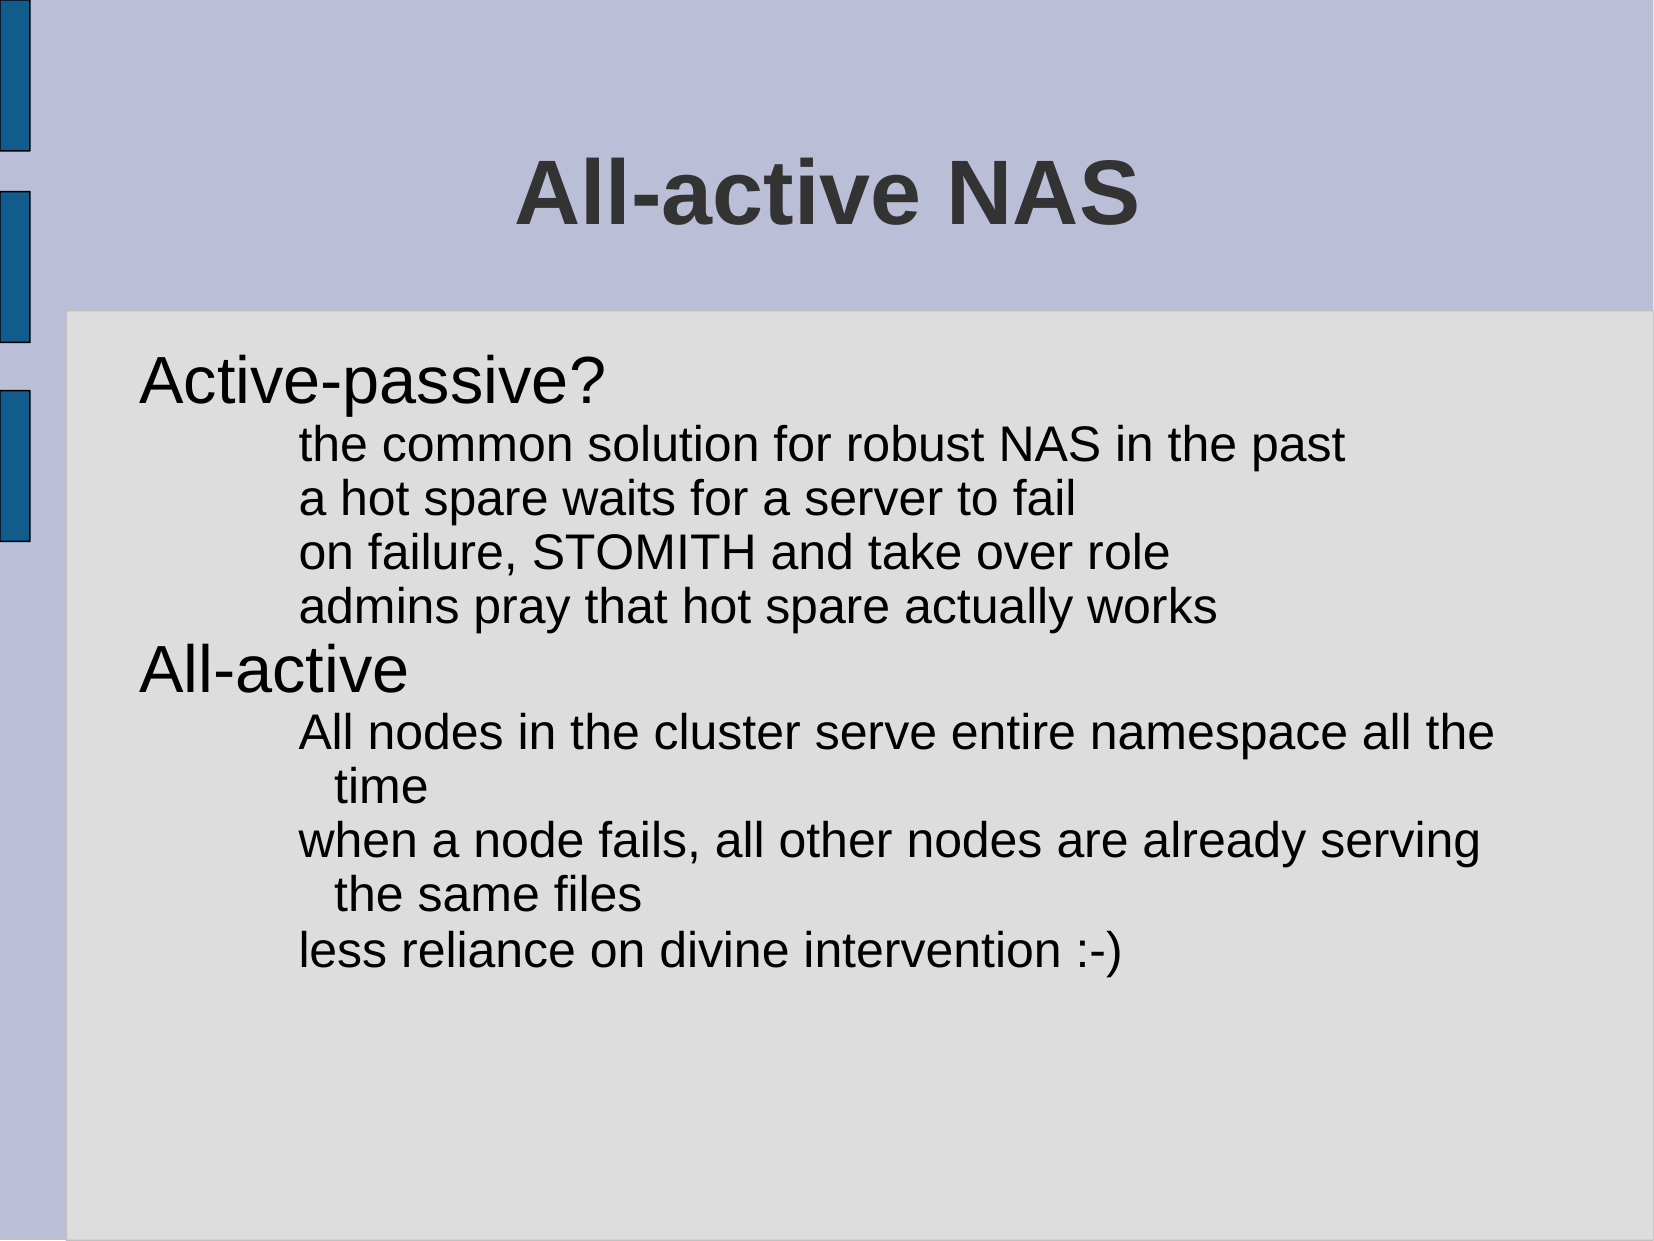

# All-active NAS
Active-passive?
the common solution for robust NAS in the past
a hot spare waits for a server to fail
on failure, STOMITH and take over role
admins pray that hot spare actually works
All-active
All nodes in the cluster serve entire namespace all the time
when a node fails, all other nodes are already serving the same files
less reliance on divine intervention :-)‏